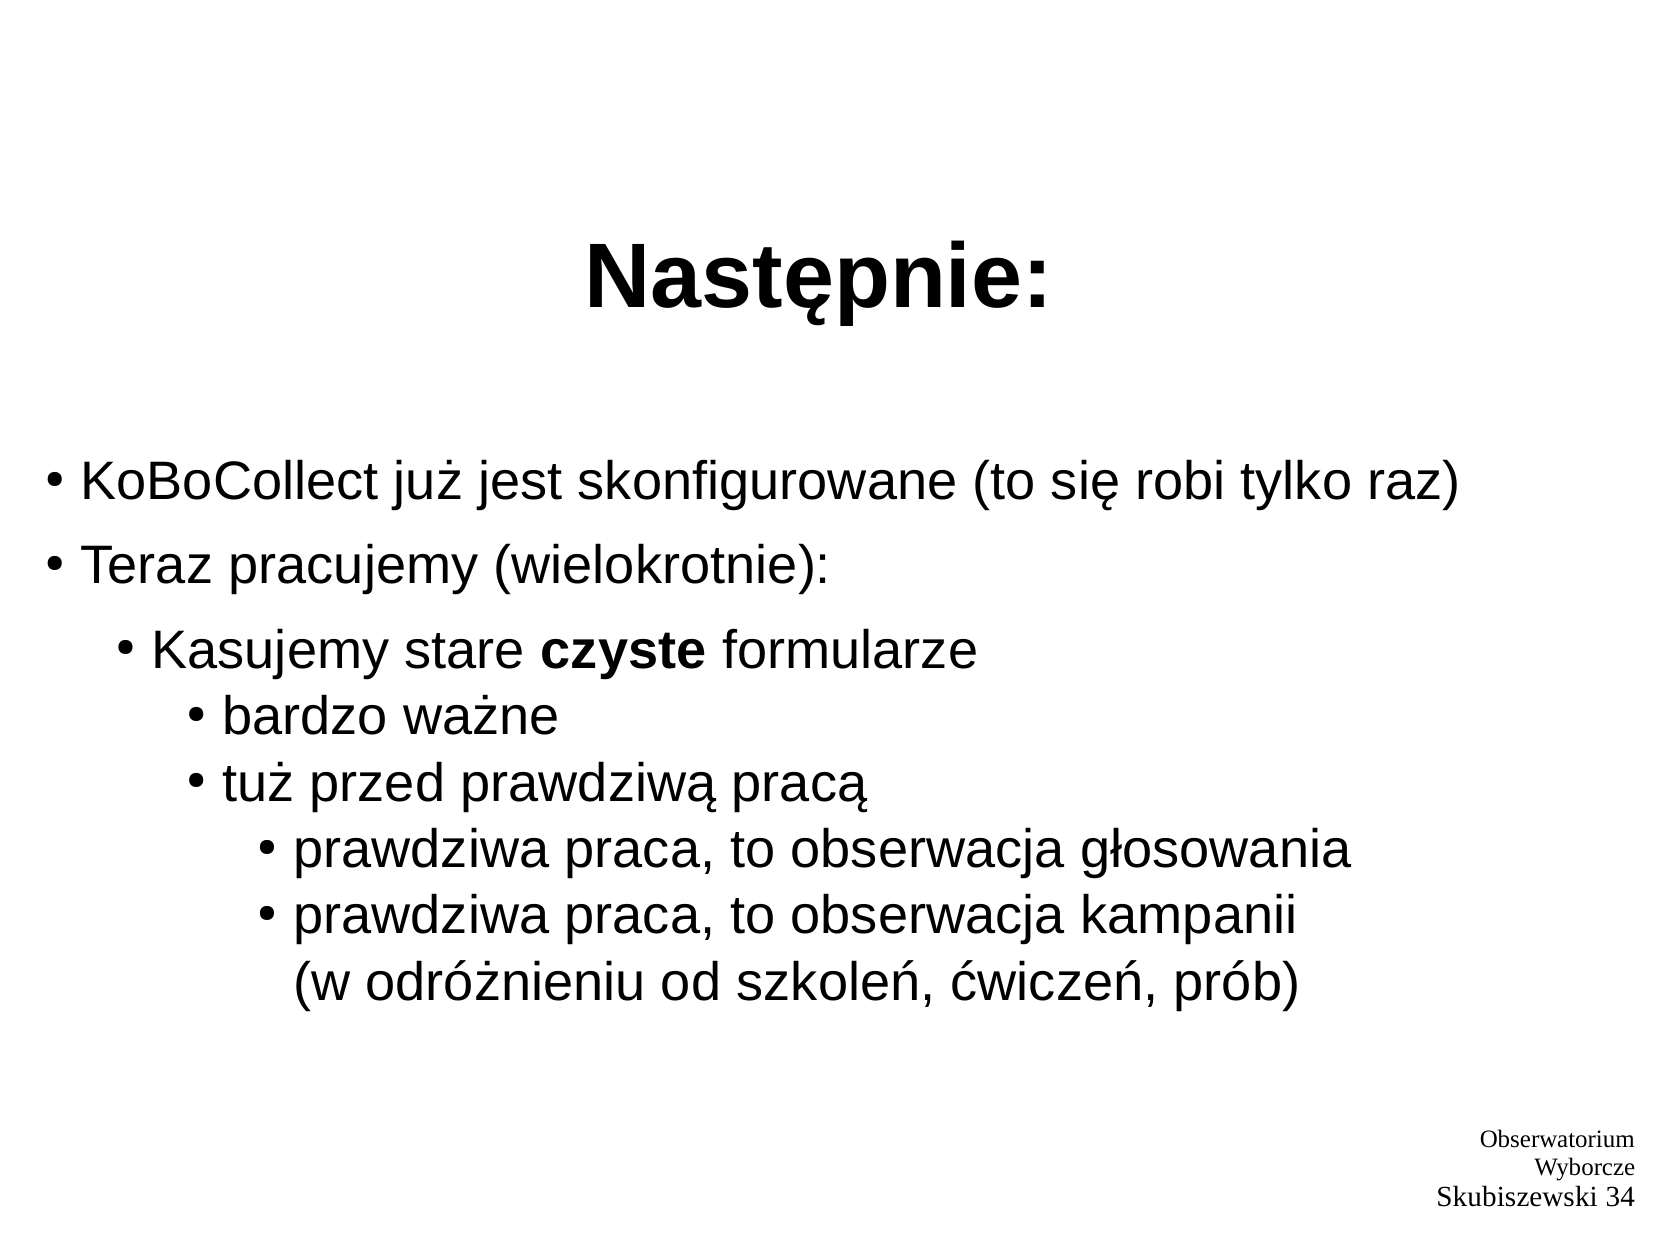

# KoBoCollect już jest skonfigurowane (to się robi tylko raz)
Teraz pracujemy (wielokrotnie):
Kasujemy stare czyste formularze
bardzo ważne
tuż przed prawdziwą pracą
prawdziwa praca, to obserwacja głosowania
prawdziwa praca, to obserwacja kampanii
(w odróżnieniu od szkoleń, ćwiczeń, prób)
Następnie:
34